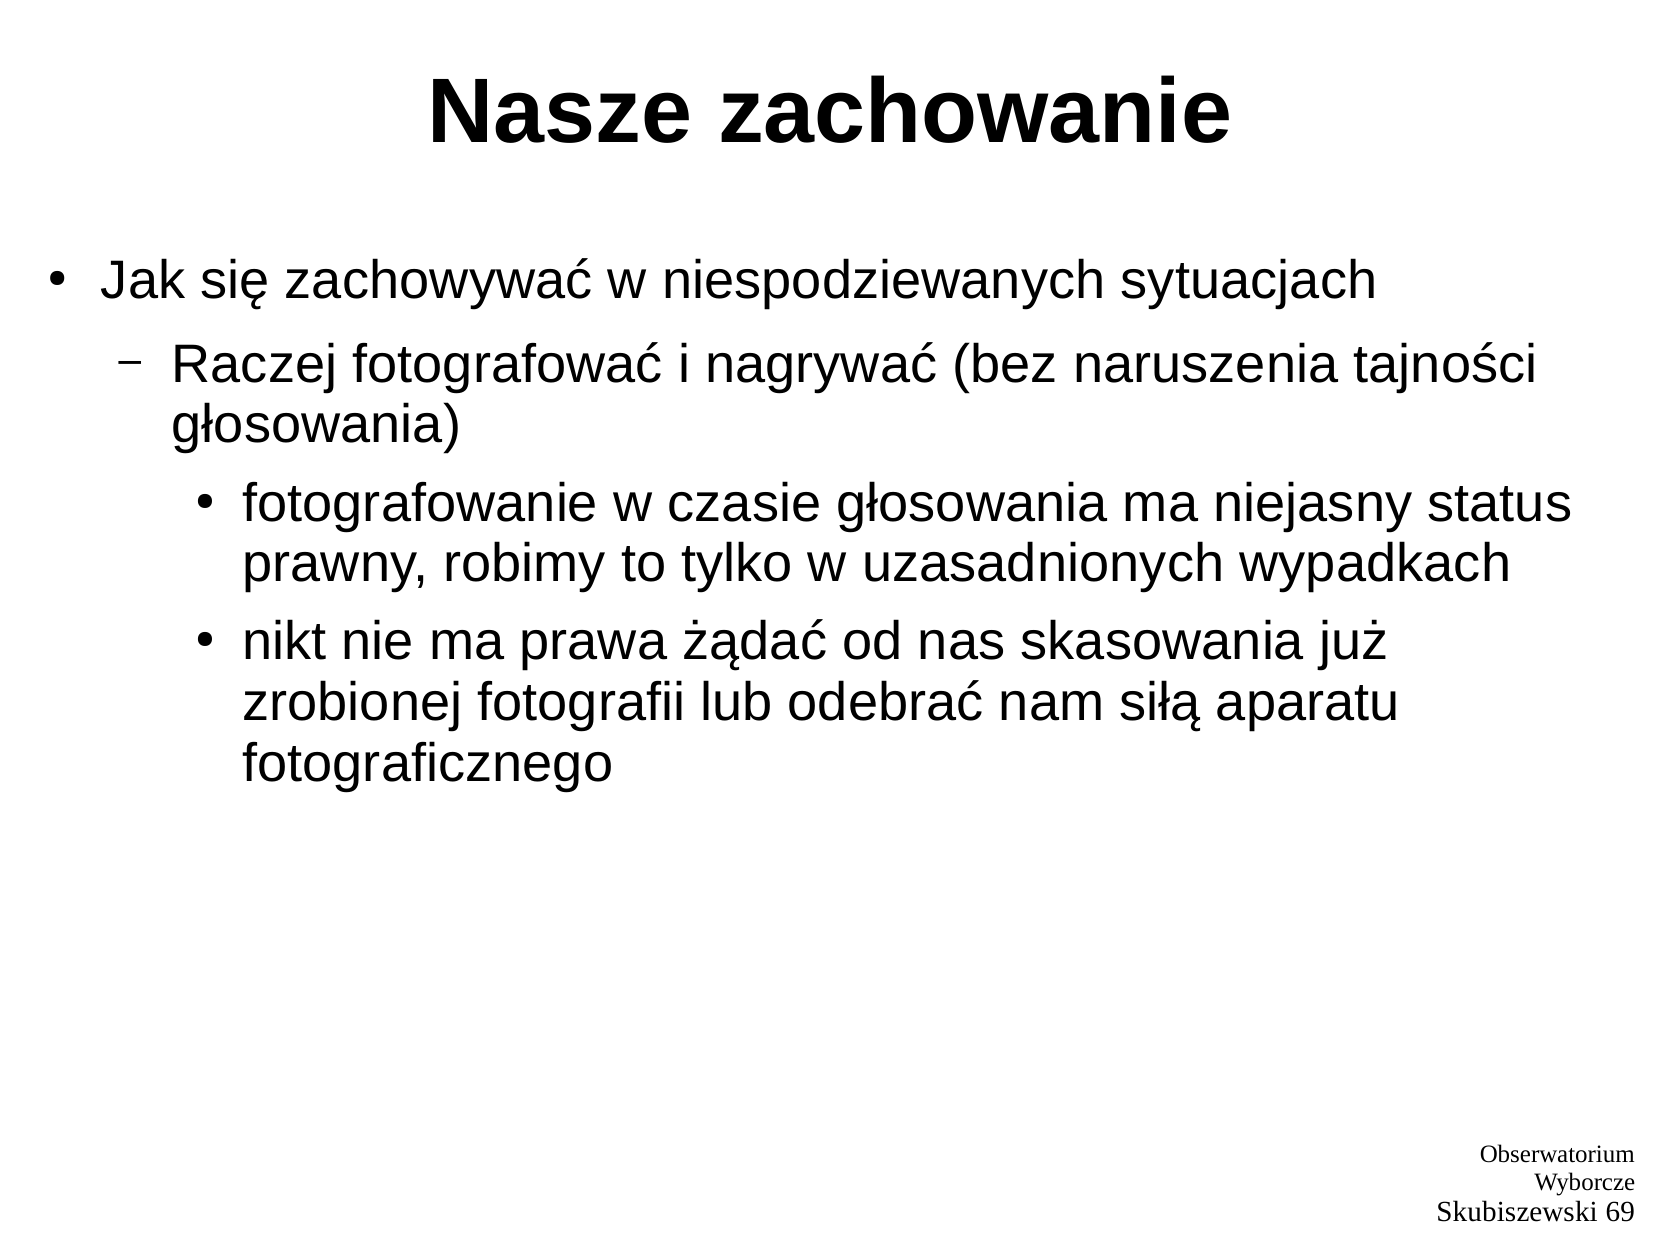

# Nasze zachowanie
Jak się zachowywać w niespodziewanych sytuacjach
Raczej fotografować i nagrywać (bez naruszenia tajności głosowania)
fotografowanie w czasie głosowania ma niejasny status prawny, robimy to tylko w uzasadnionych wypadkach
nikt nie ma prawa żądać od nas skasowania już zrobionej fotografii lub odebrać nam siłą aparatu fotograficznego
69